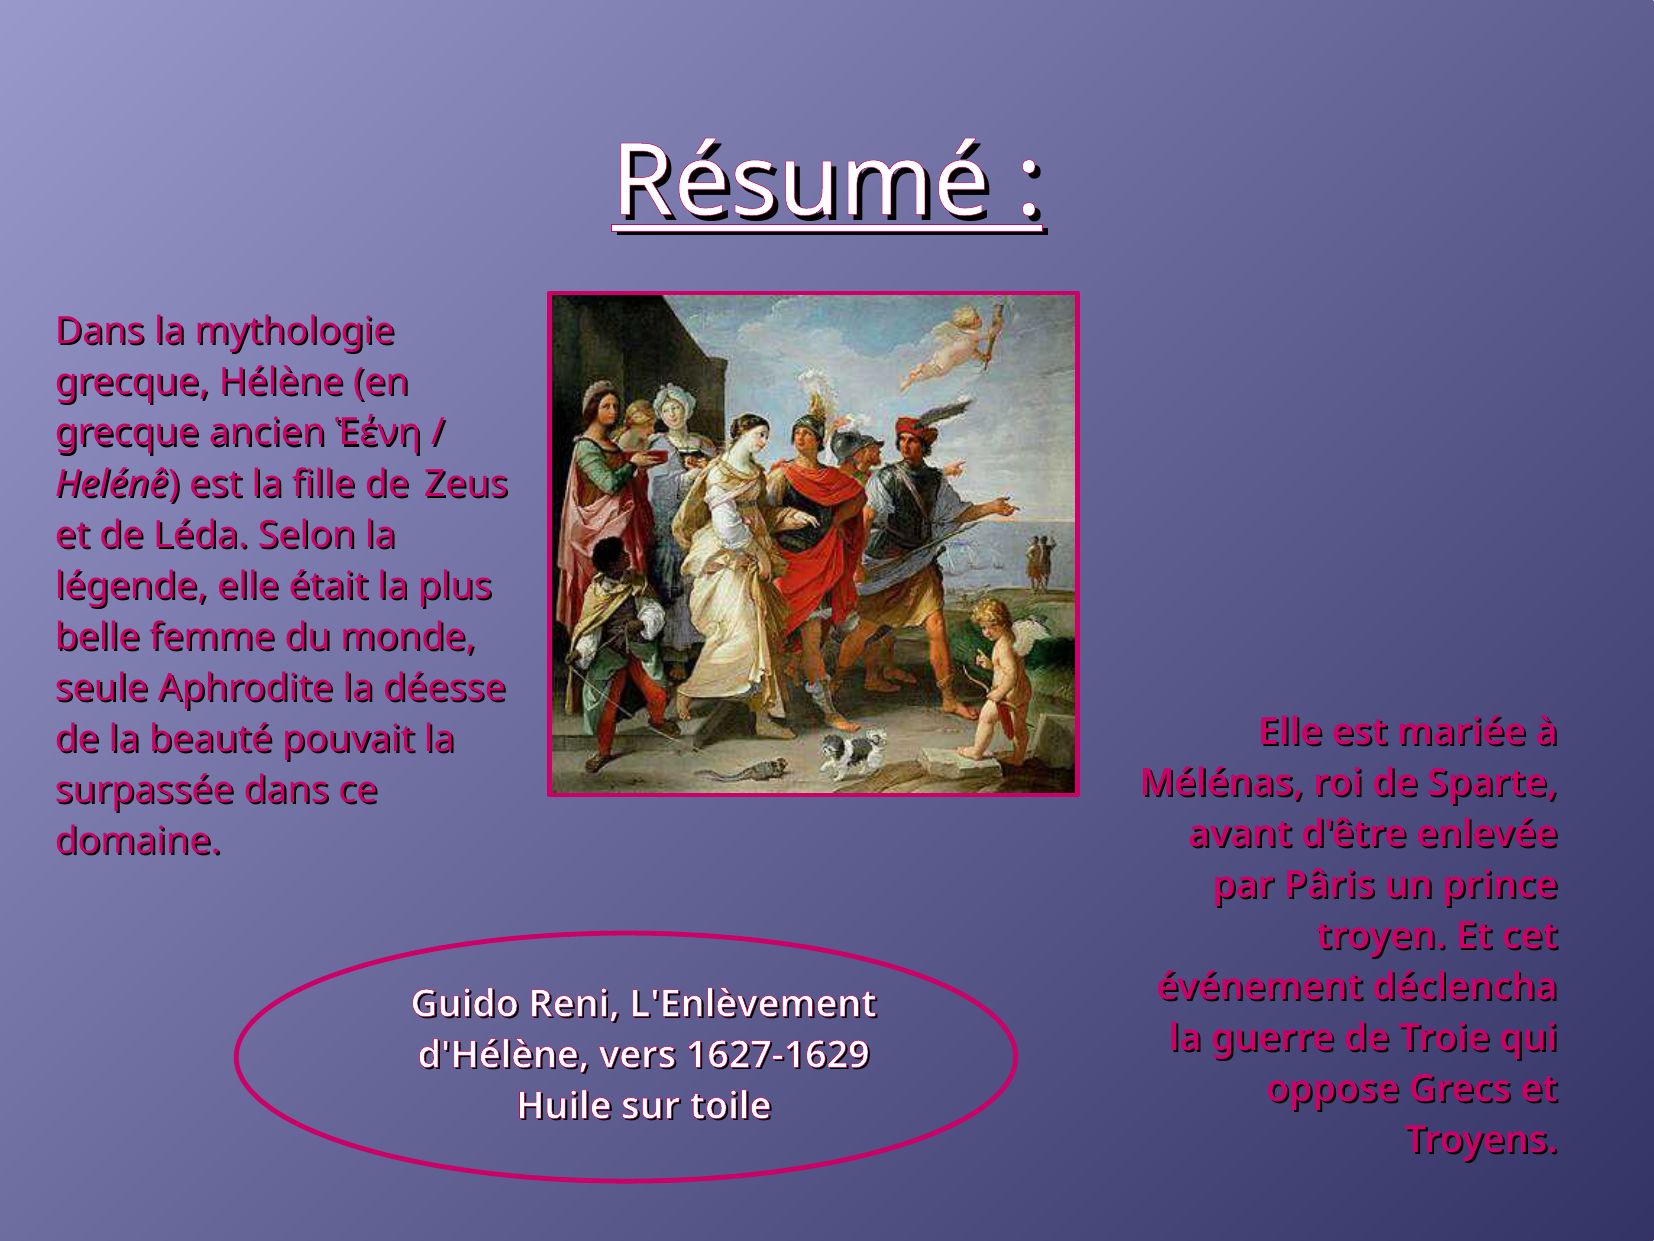

Résumé :
Dans la mythologie grecque, Hélène (en grecque ancien Ἑένη / Helénê) est la fille de 	Zeus et de Léda. Selon la légende, elle était la plus belle femme du monde, seule Aphrodite la déesse de la beauté pouvait la surpassée dans ce domaine.
Elle est mariée à Mélénas, roi de Sparte, avant d'être enlevée par Pâris un prince troyen. Et cet événement déclencha la guerre de Troie qui oppose Grecs et Troyens.
Guido Reni, L'Enlèvement d'Hélène, vers 1627-1629
Huile sur toile